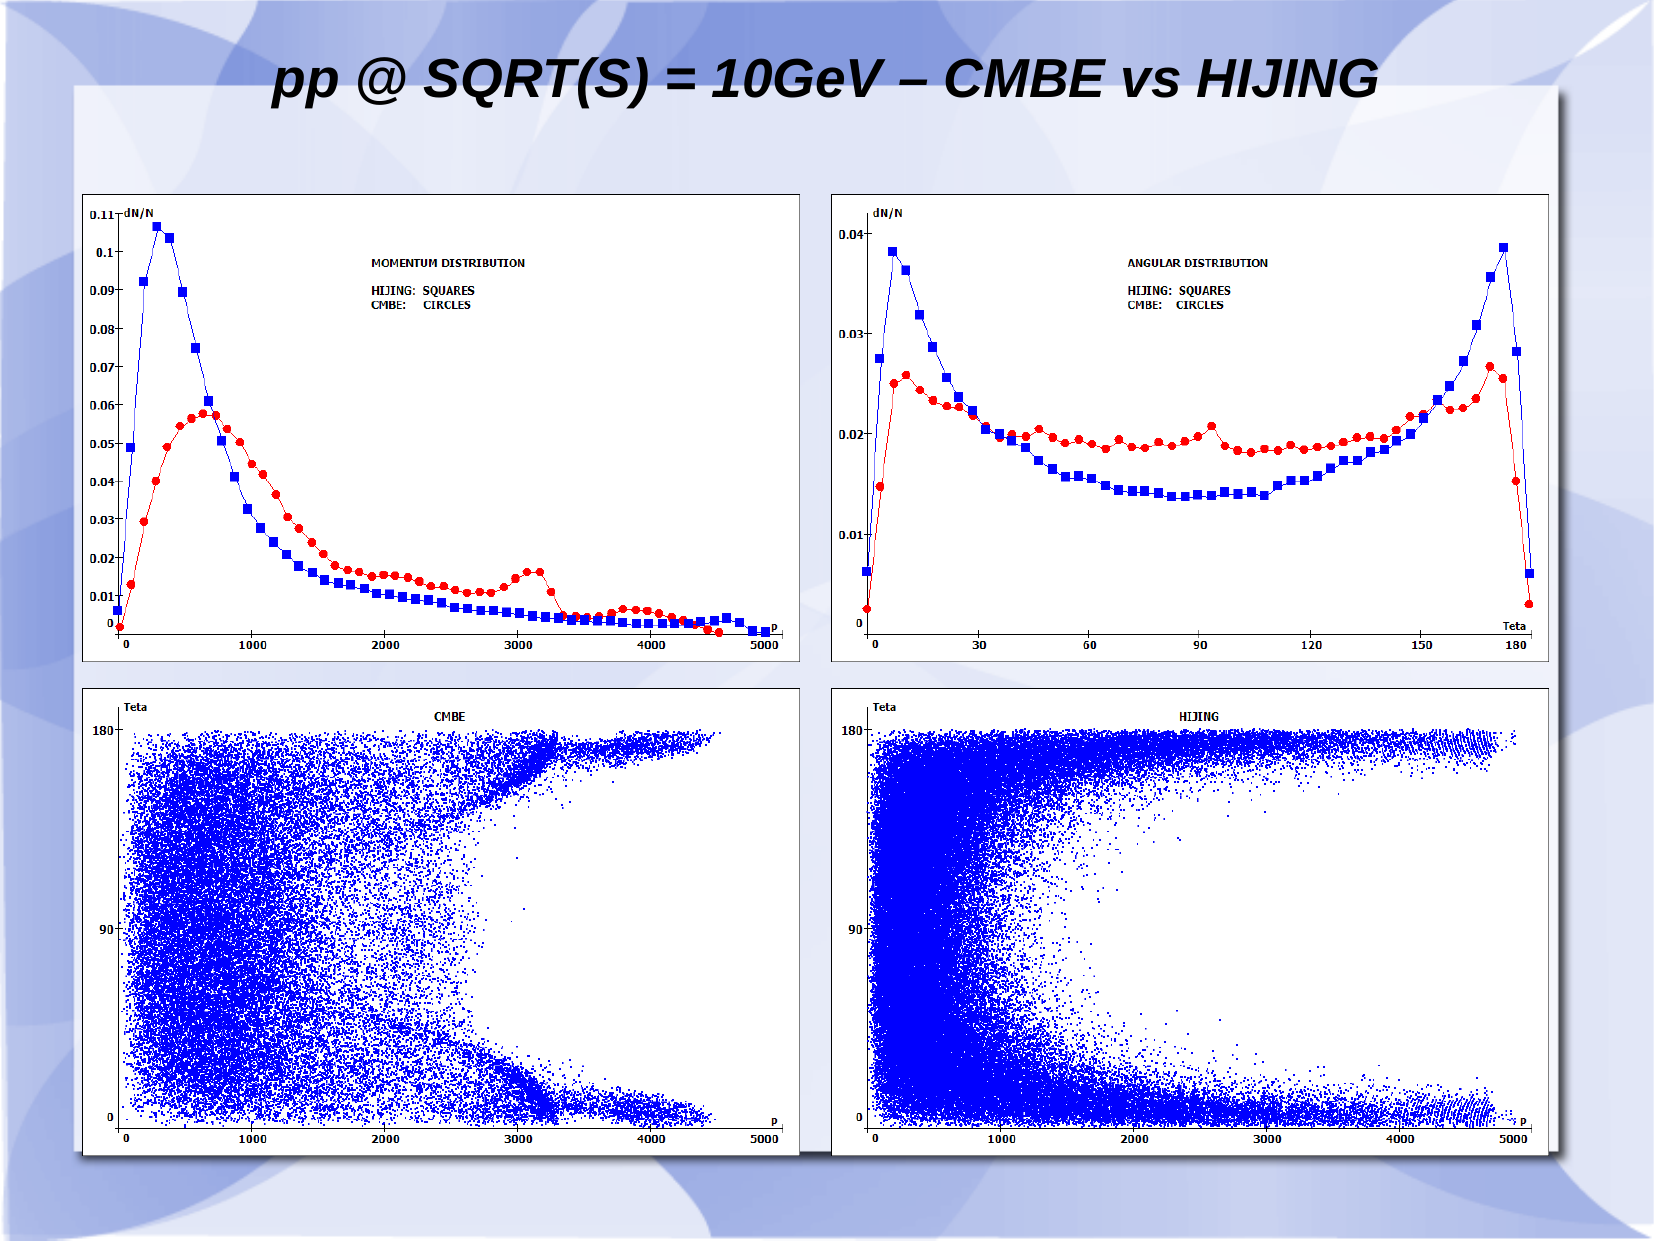

# pp @ SQRT(S) = 10GeV – CMBE vs HIJING